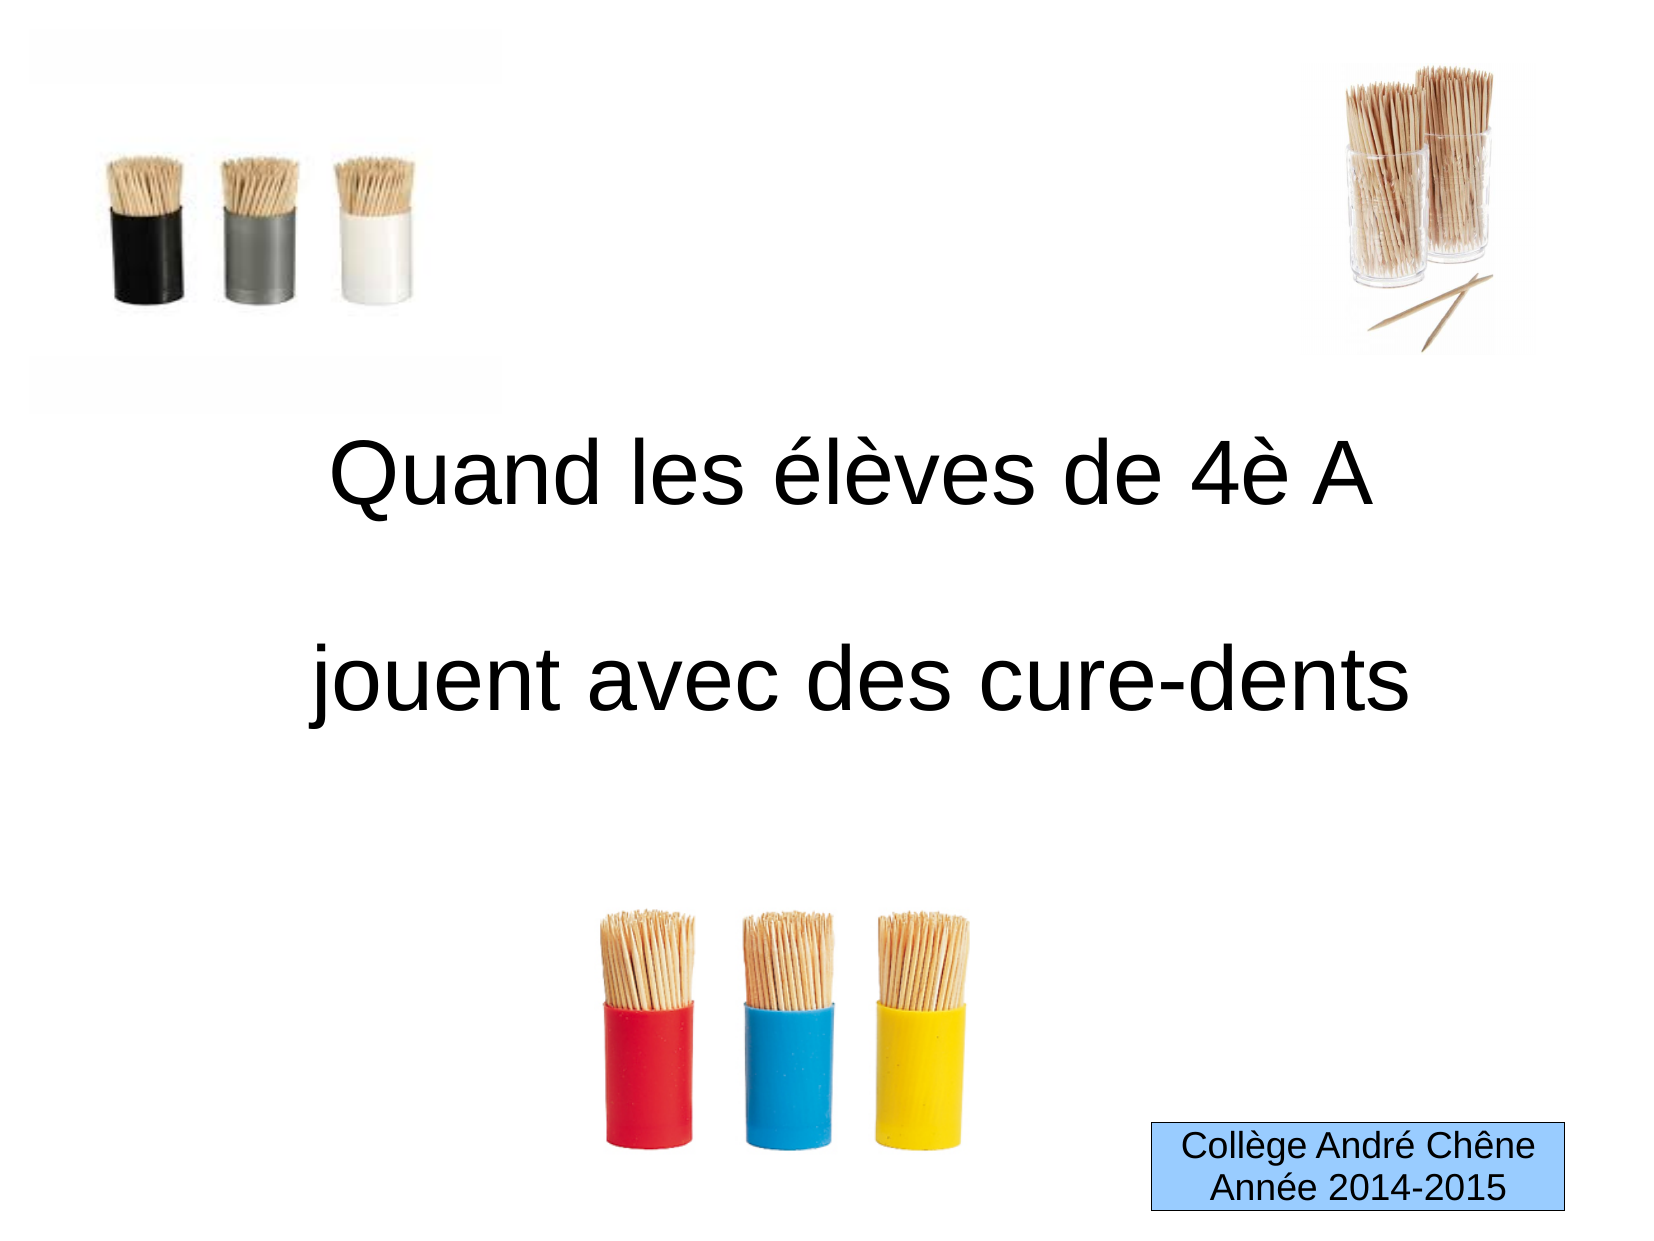

# Quand les élèves de 4è A jouent avec des cure-dents
Collège André Chêne
Année 2014-2015